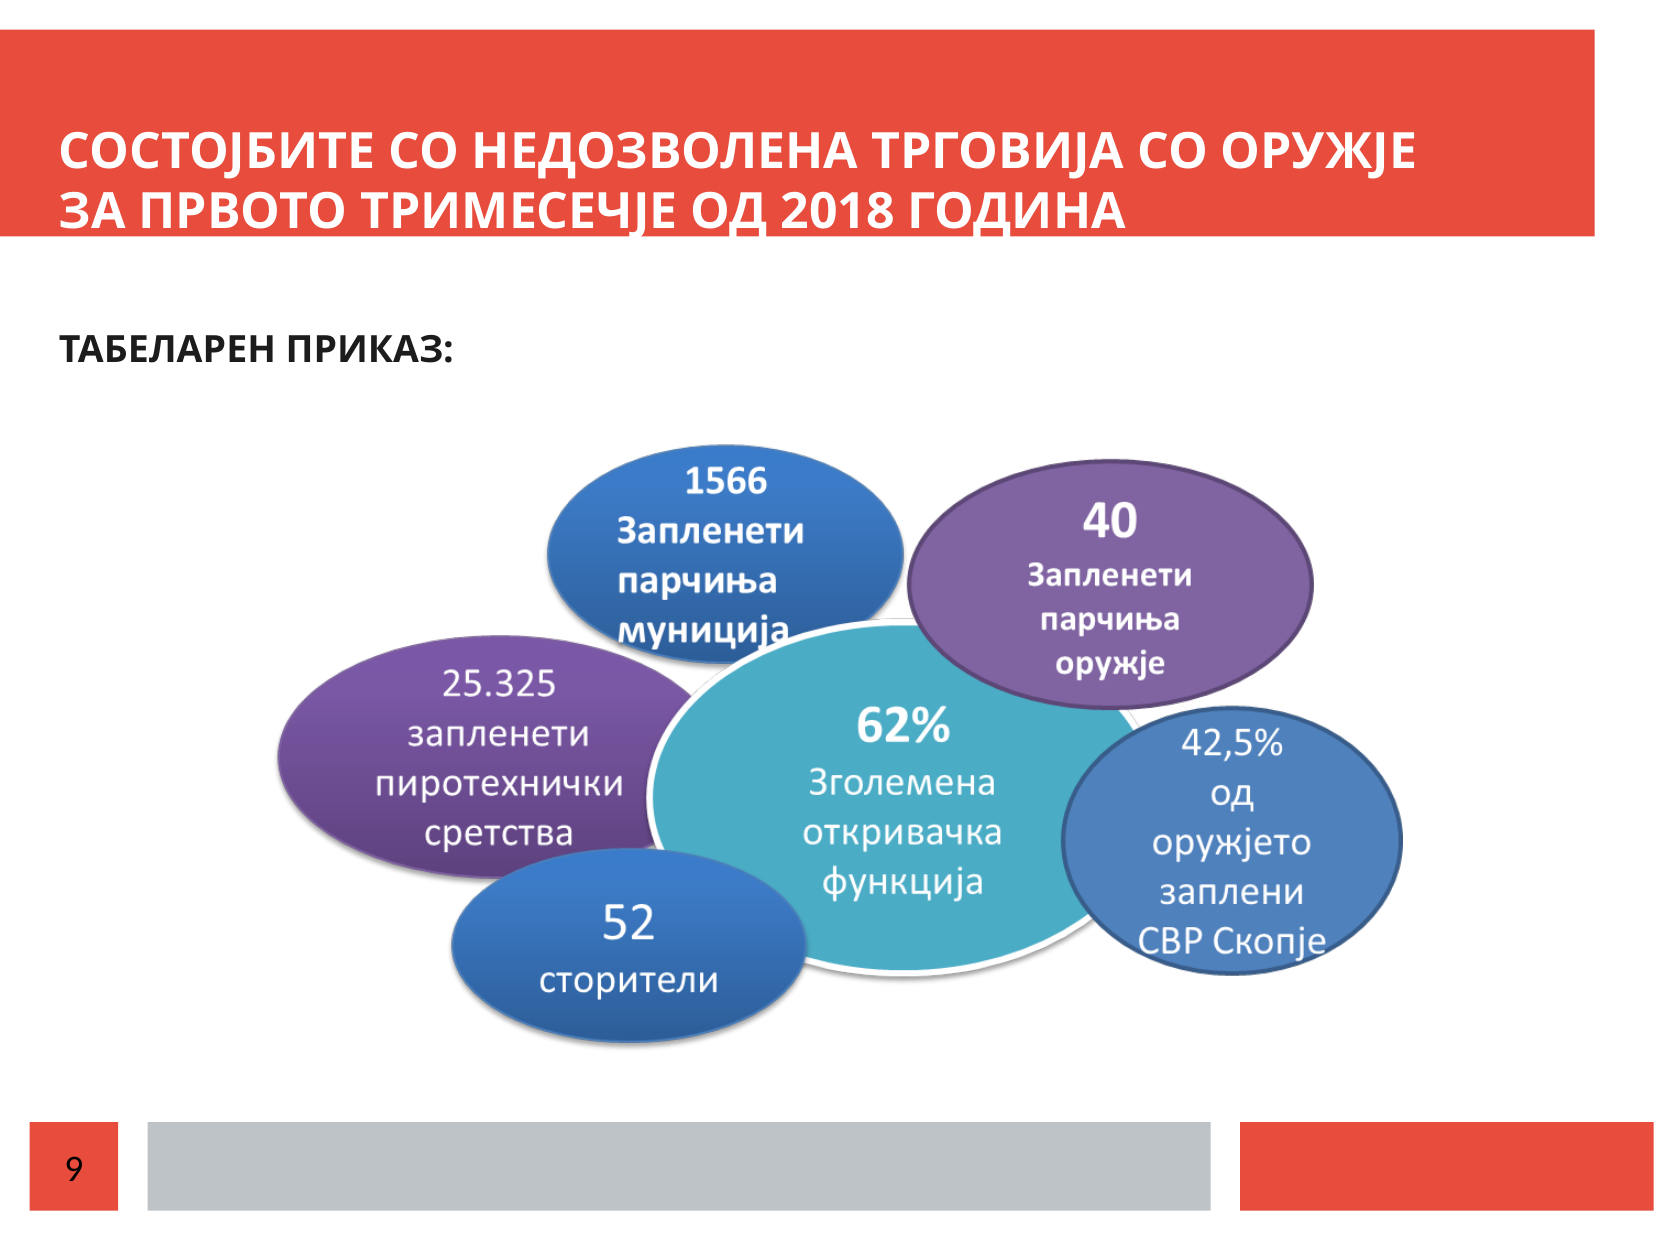

# СОСТОЈБИТЕ СО НЕДОЗВОЛЕНА ТРГОВИЈА СО ОРУЖЈЕ ЗА ПРВОТО ТРИМЕСЕЧЈЕ ОД 2018 ГОДИНА
ТАБЕЛАРЕН ПРИКАЗ: